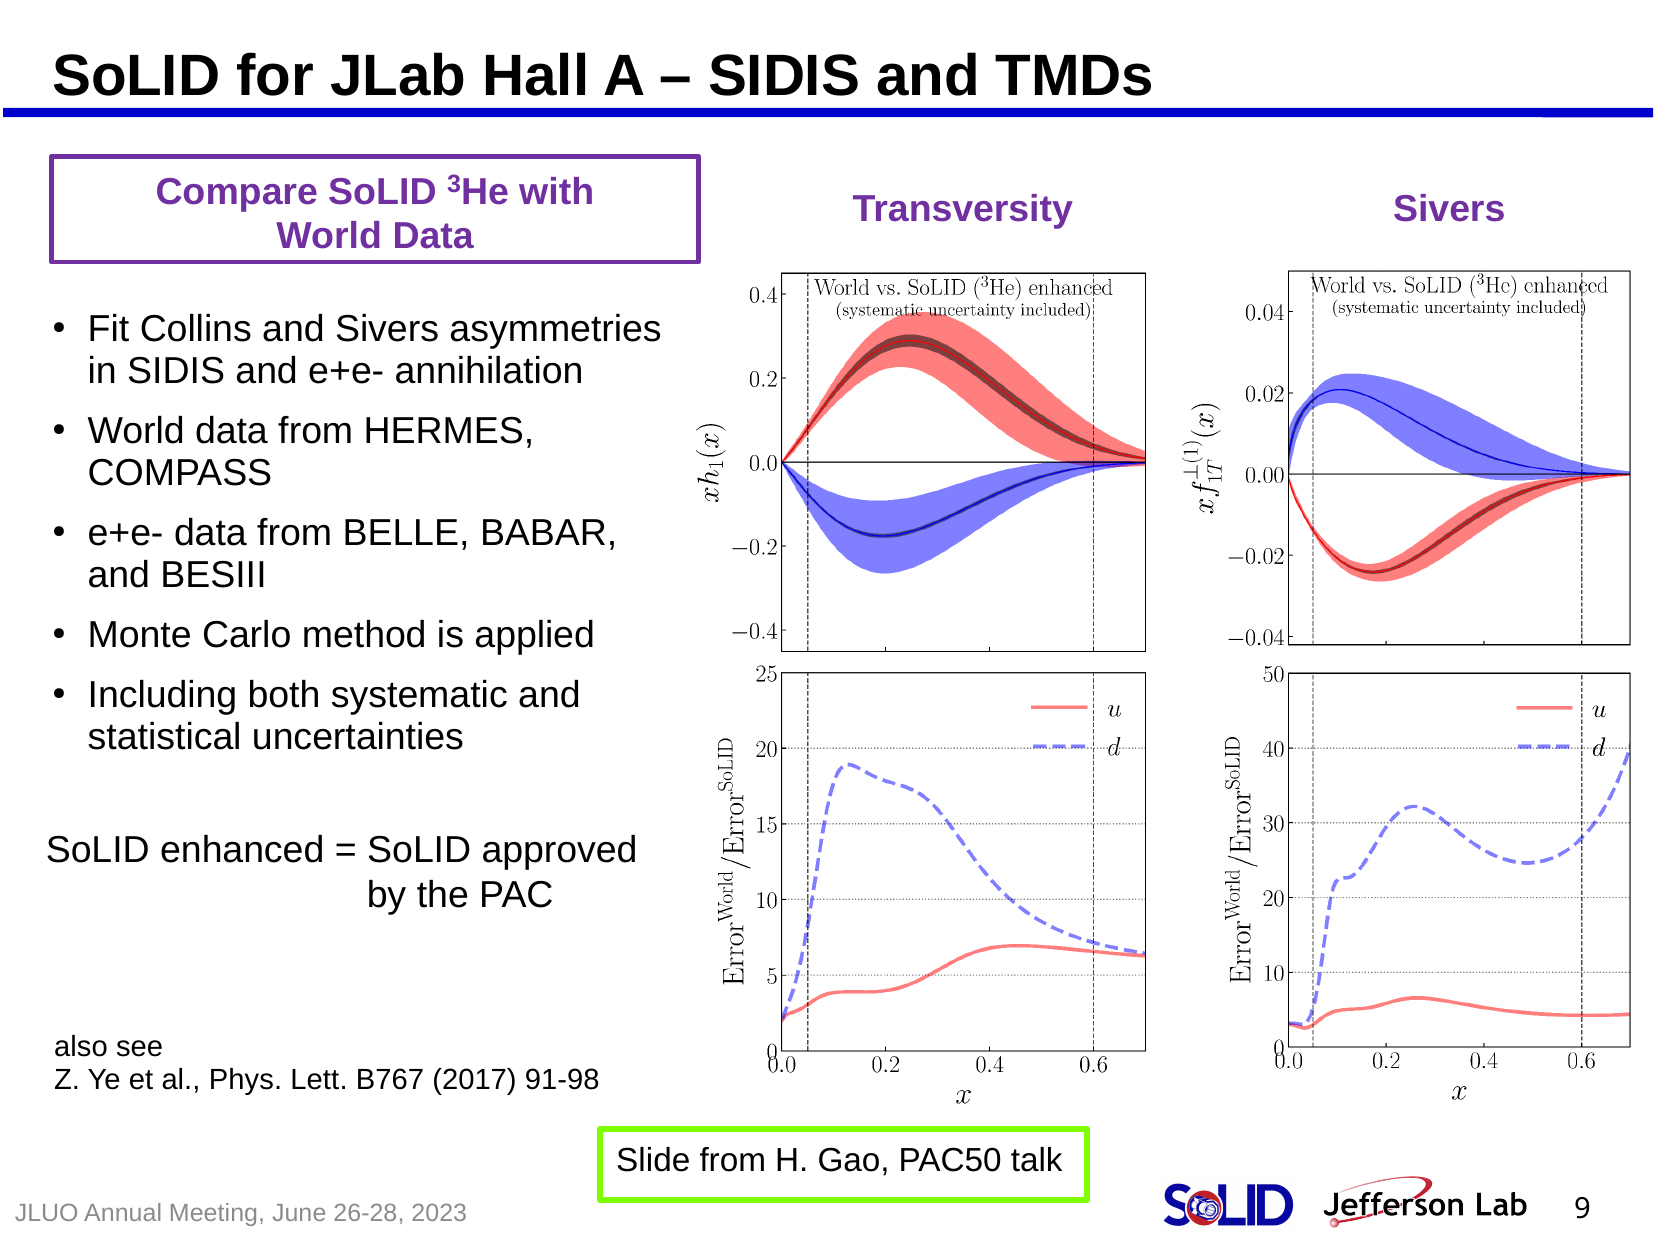

SoLID for JLab Hall A – SIDIS and TMDs
Compare SoLID
He with
3
World Data
Transversity
Sivers
Fit Collins and Sivers asymmetries in SIDIS and e+e- annihilation
World data from HERMES, COMPASS
e+e- data from BELLE, BABAR, and BESIII
Monte Carlo method is applied
Including both systematic and statistical uncertainties
SoLID enhanced = SoLID approved
by the PAC
also see
Z. Ye et al., Phys. Lett. B767 (2017) 91-98
Slide from H. Gao, PAC50 talk